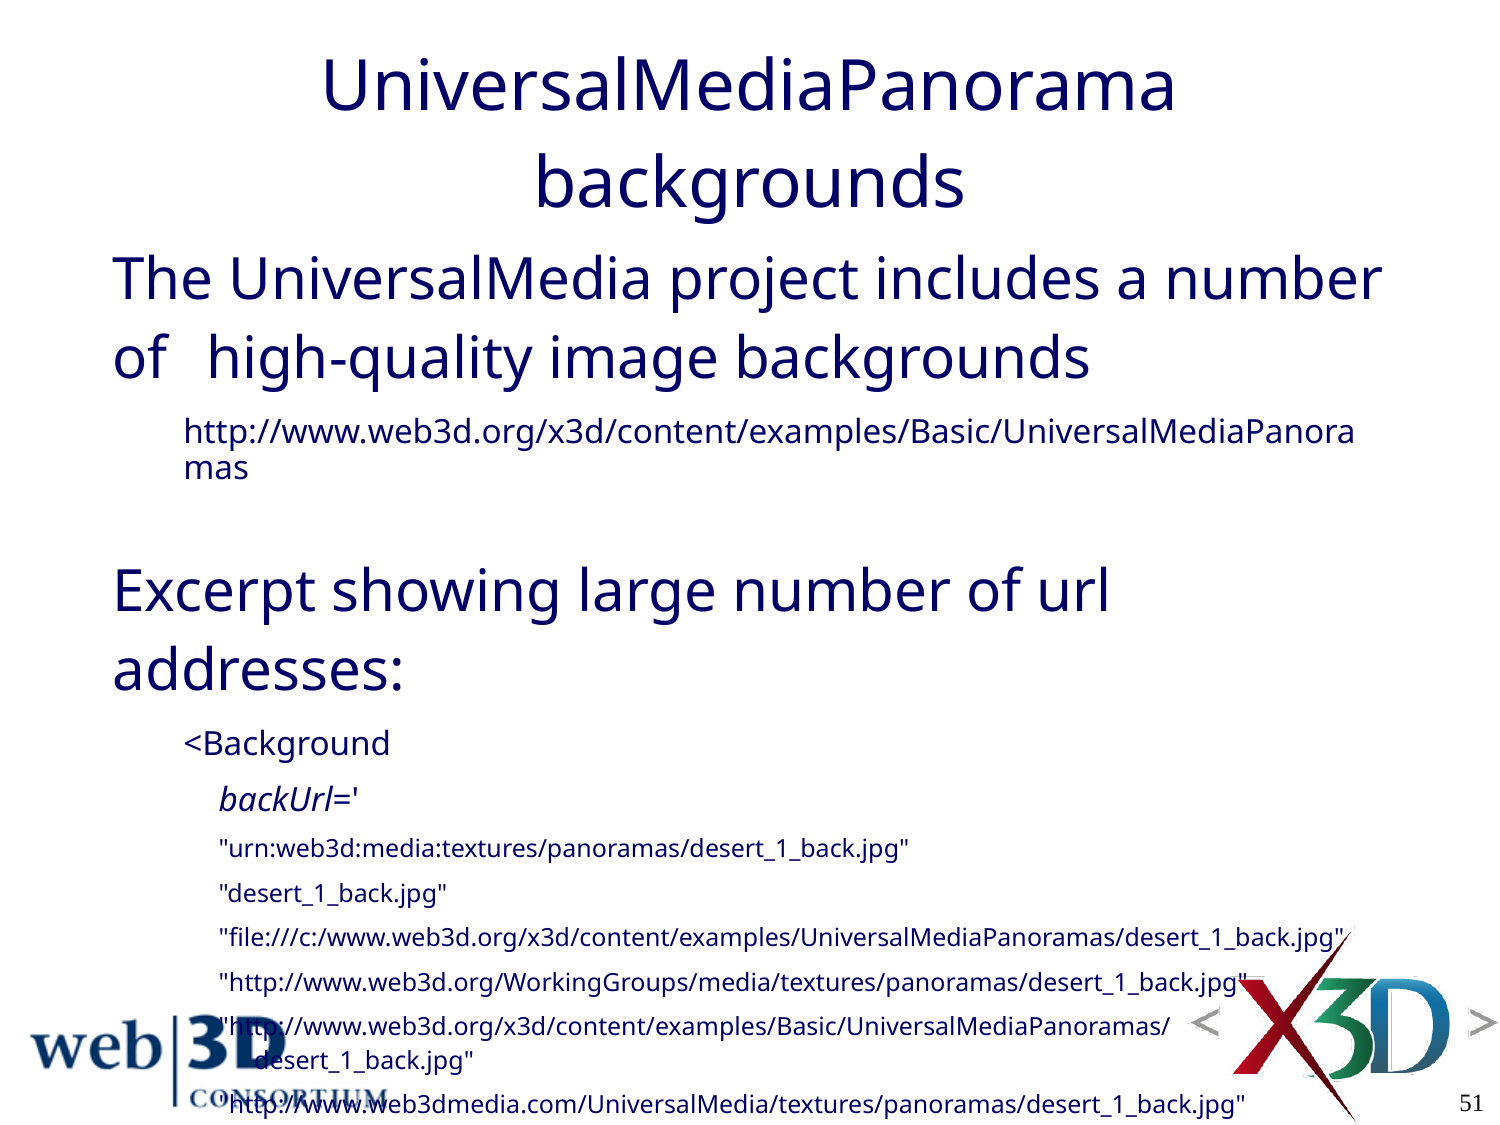

# UniversalMediaPanorama backgrounds
The UniversalMedia project includes a number of 	high-quality image backgrounds
http://www.web3d.org/x3d/content/examples/Basic/UniversalMediaPanoramas
Excerpt showing large number of url addresses:
<Background
backUrl='
"urn:web3d:media:textures/panoramas/desert_1_back.jpg"
"desert_1_back.jpg"
"file:///c:/www.web3d.org/x3d/content/examples/UniversalMediaPanoramas/desert_1_back.jpg"
"http://www.web3d.org/WorkingGroups/media/textures/panoramas/desert_1_back.jpg"
"http://www.web3d.org/x3d/content/examples/Basic/UniversalMediaPanoramas/desert_1_back.jpg"
"http://www.web3dmedia.com/UniversalMedia/textures/panoramas/desert_1_back.jpg"
"http://www.officetowers.com/UniversalMedia/textures/panoramas/desert_1_back.jpg"
"http://geometrek.com/UniversalMedia/textures/panoramas/desert_1_back.jpg"
"http://www.sc.ehu.es/ccwgamoa/UniversalMedia/textures/panoramas/desert_1_back.jpg" '
 /> <!-- etc. for other fields -->